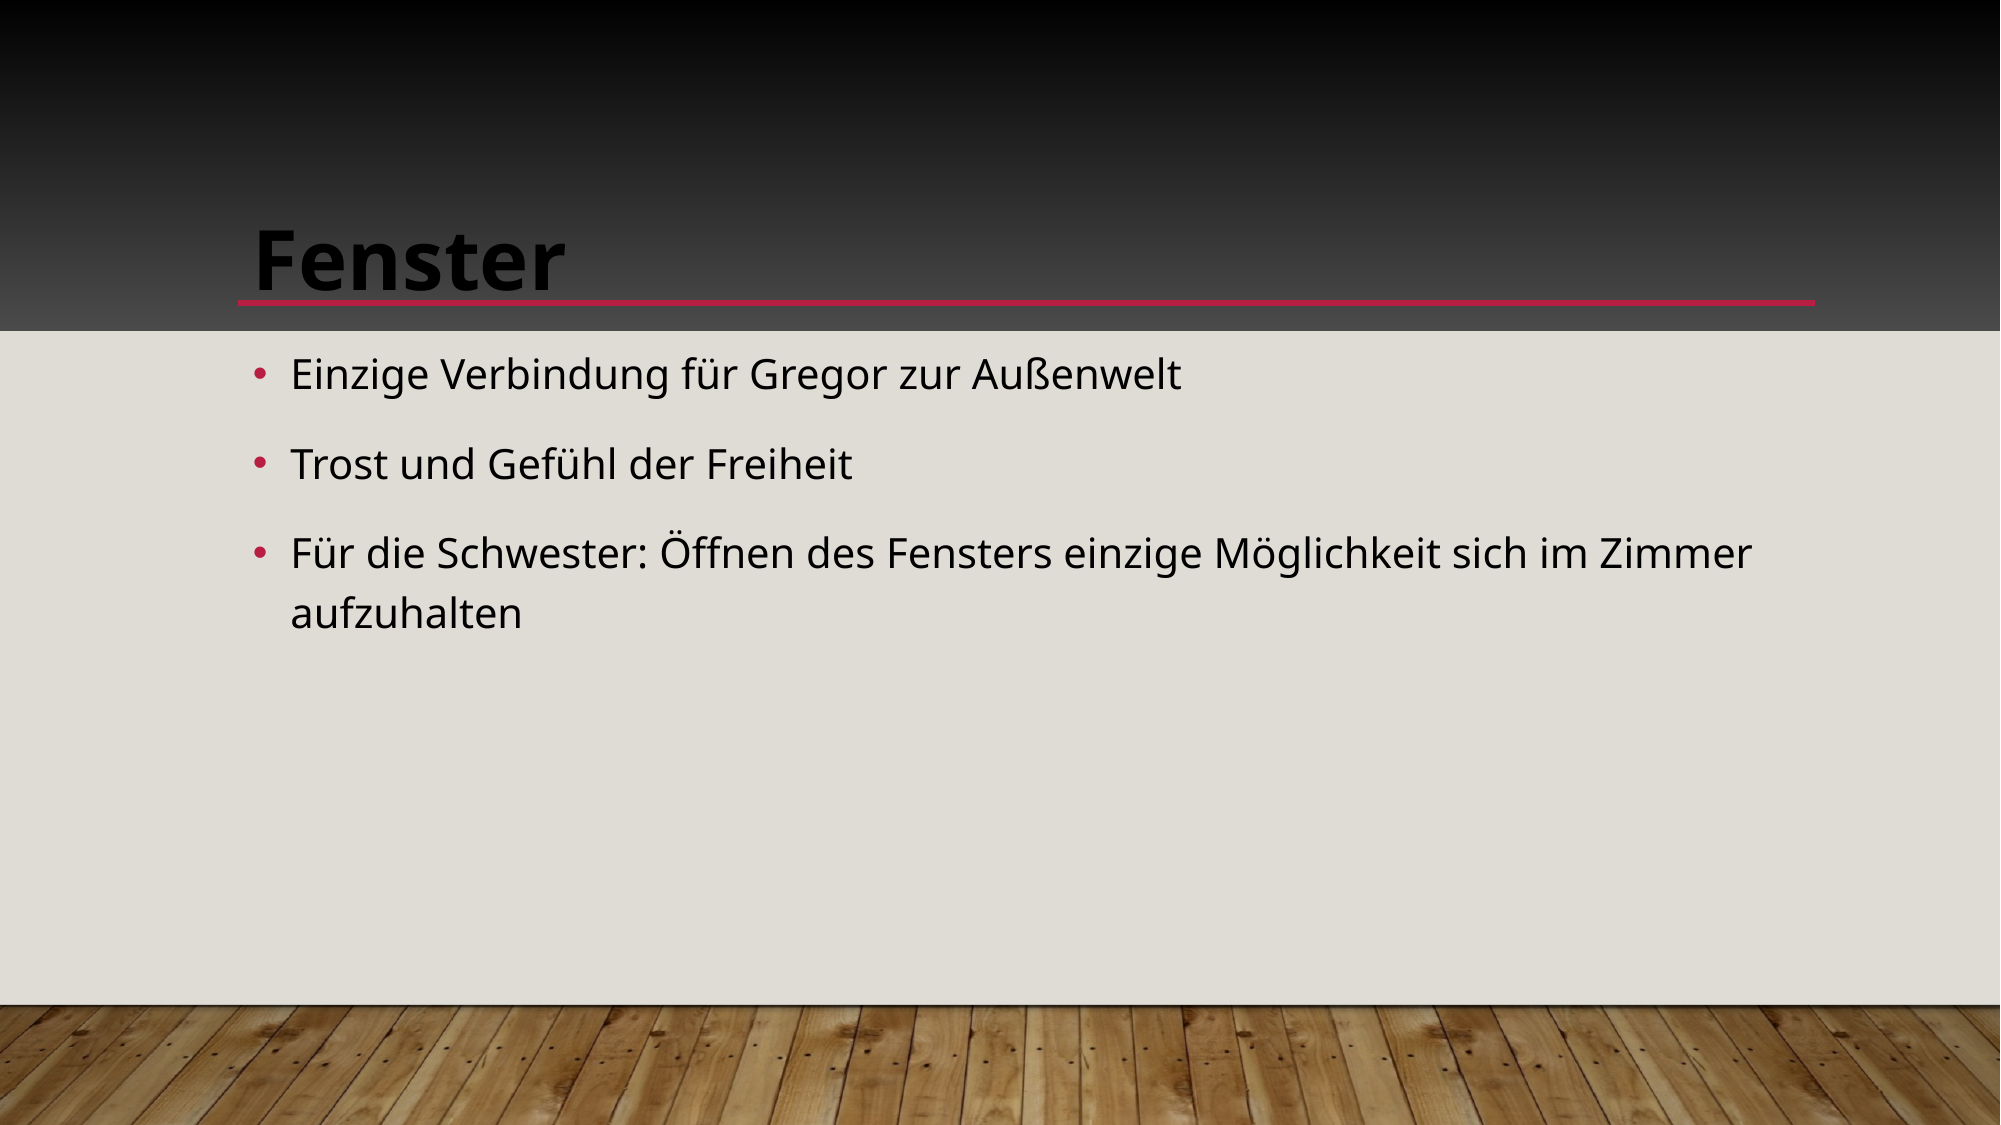

# Fenster
Einzige Verbindung für Gregor zur Außenwelt
Trost und Gefühl der Freiheit
Für die Schwester: Öffnen des Fensters einzige Möglichkeit sich im Zimmer aufzuhalten